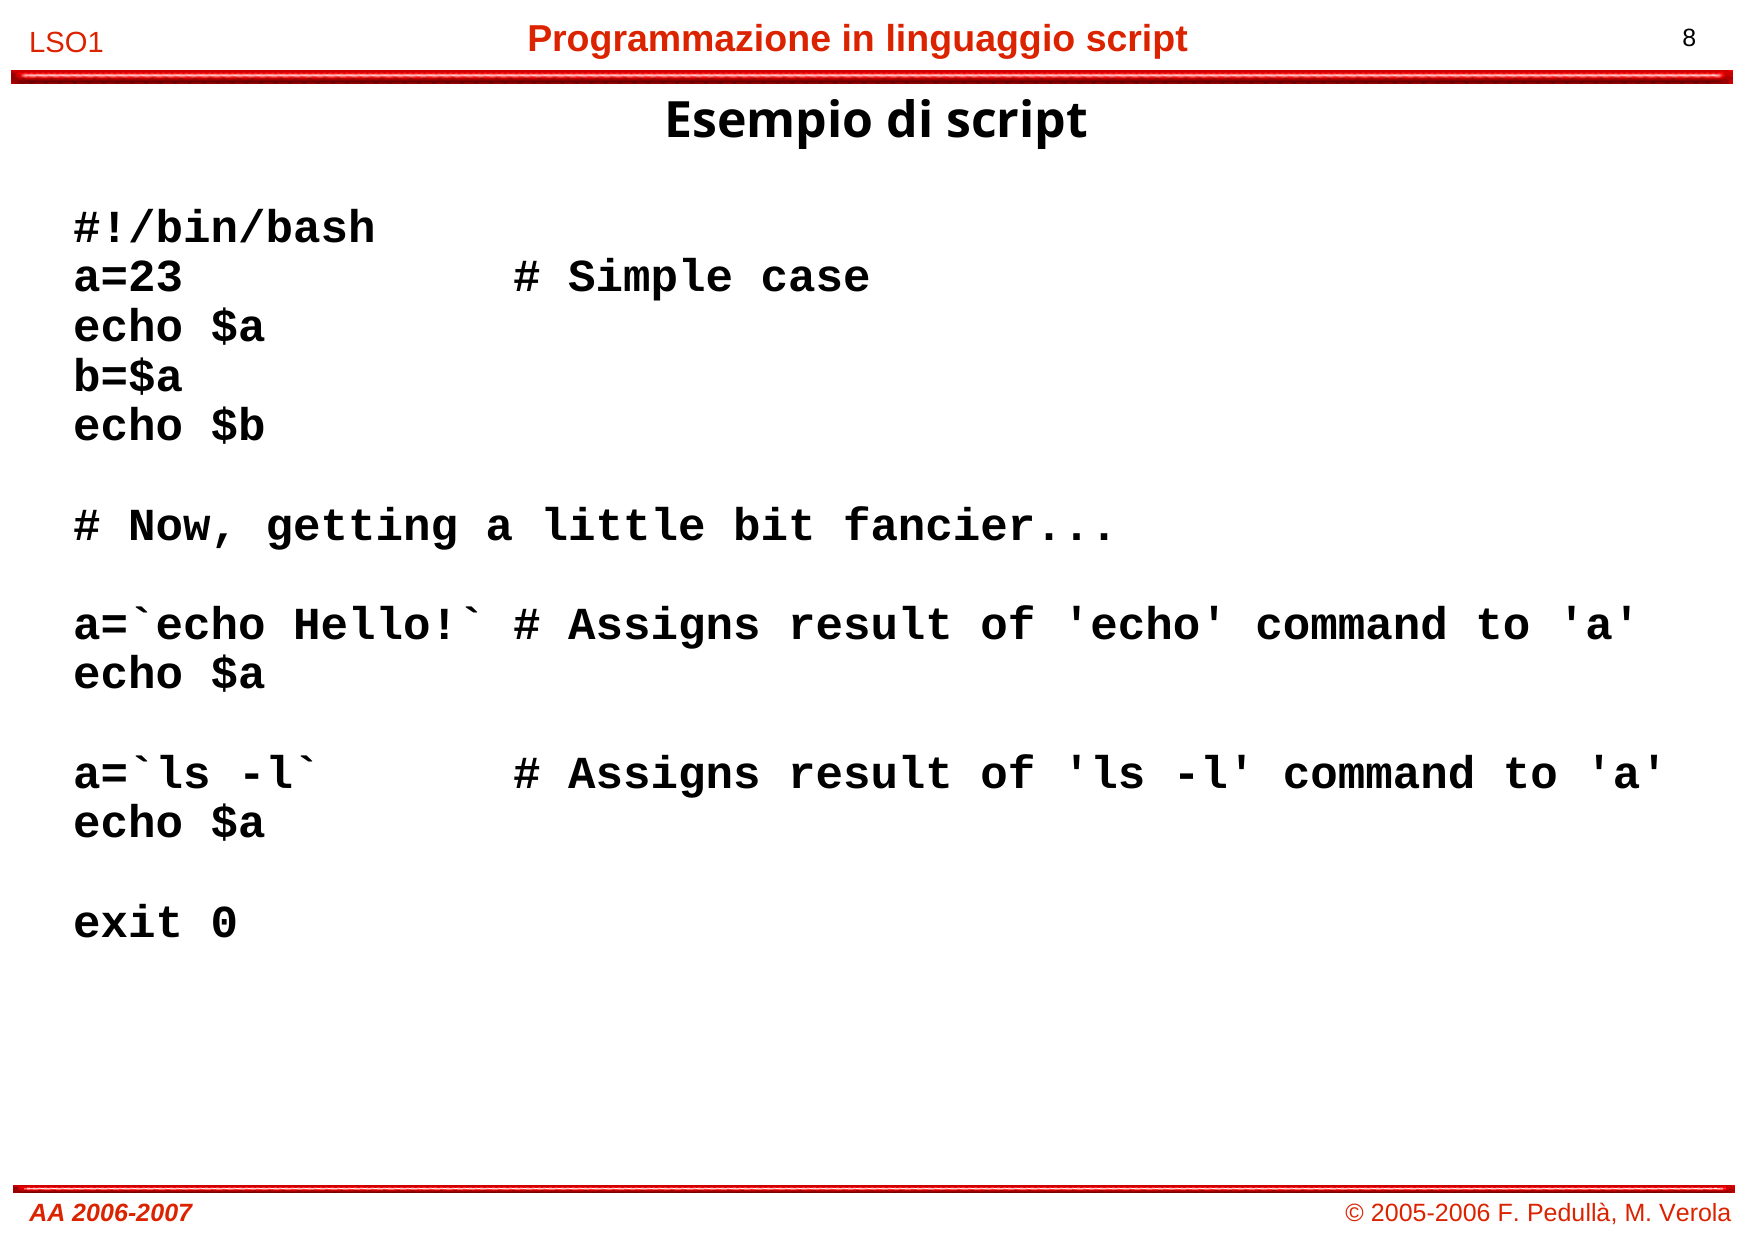

# Esempio di script
#!/bin/bash
a=23 # Simple case
echo $a
b=$a
echo $b
# Now, getting a little bit fancier...
a=`echo Hello!` # Assigns result of 'echo' command to 'a'
echo $a
a=`ls -l` # Assigns result of 'ls -l' command to 'a'
echo $a
exit 0